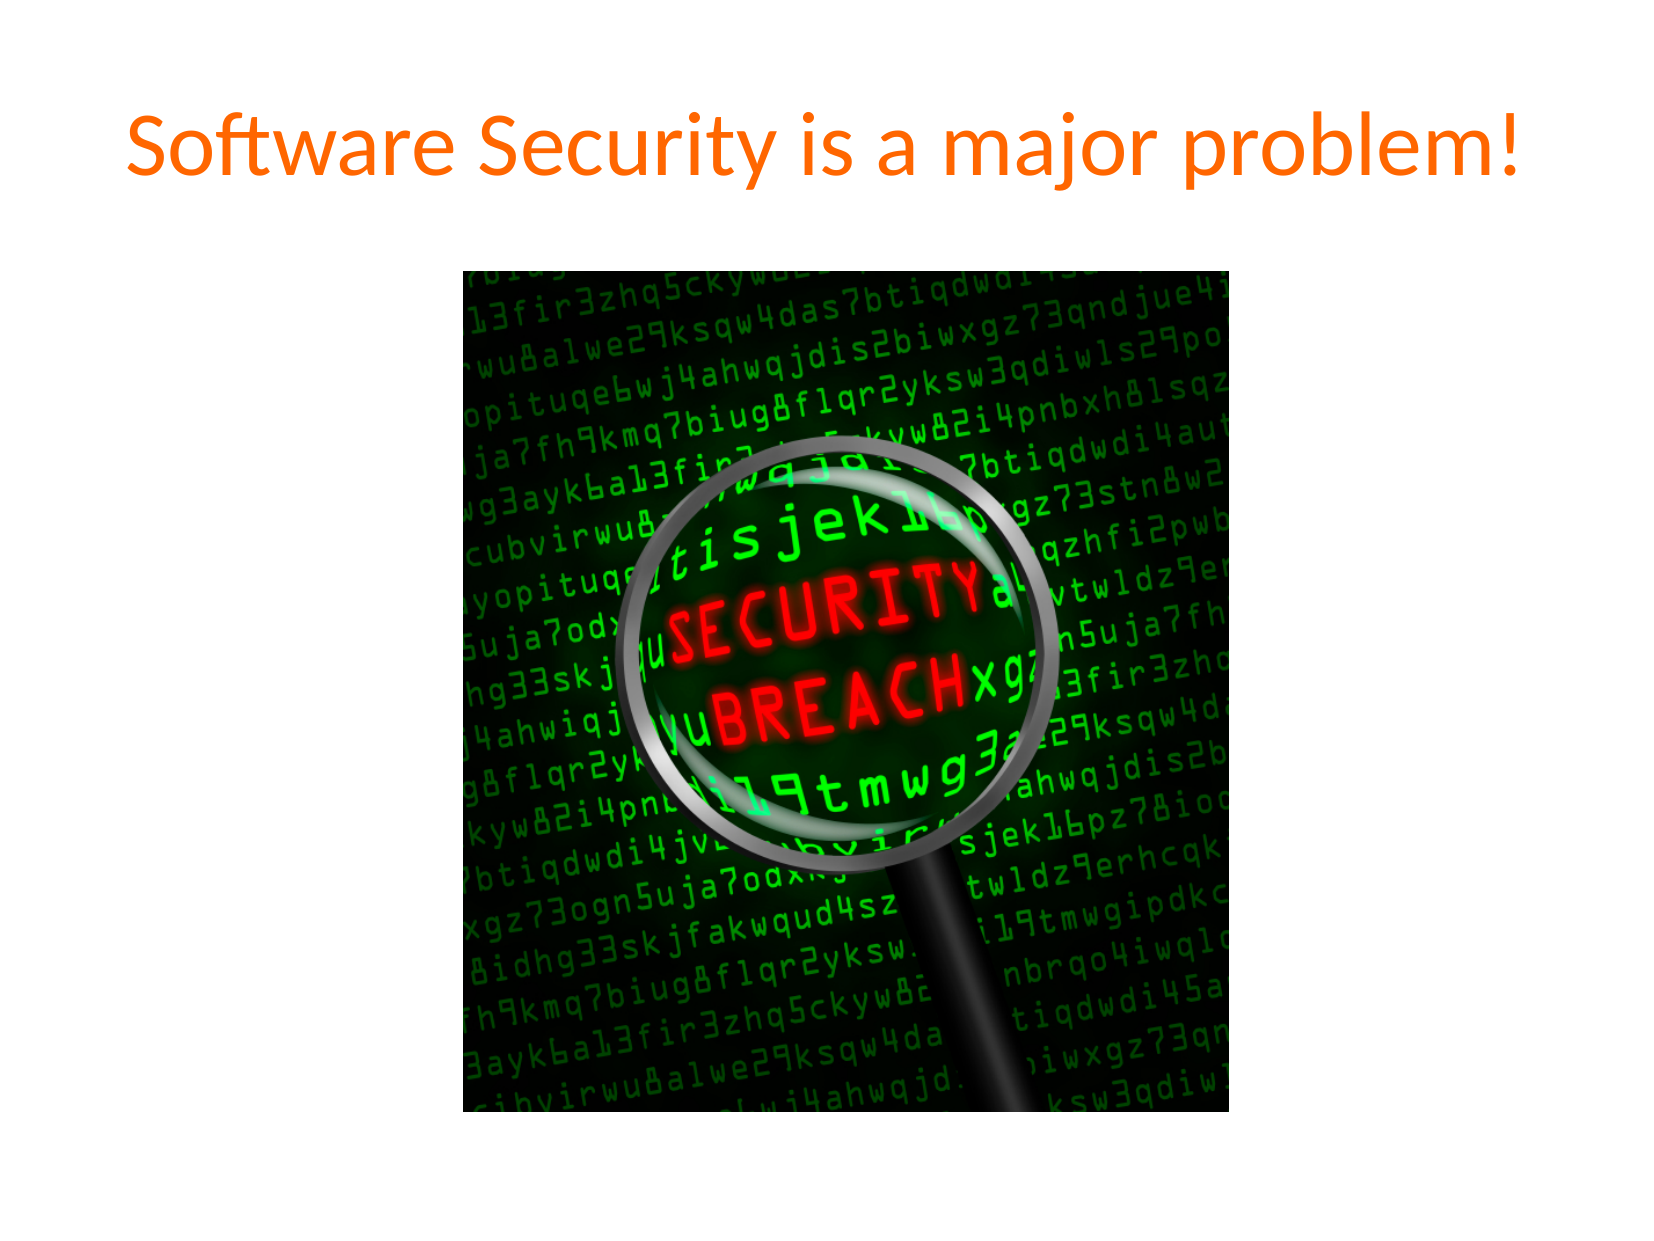

# Software Security is a major problem!